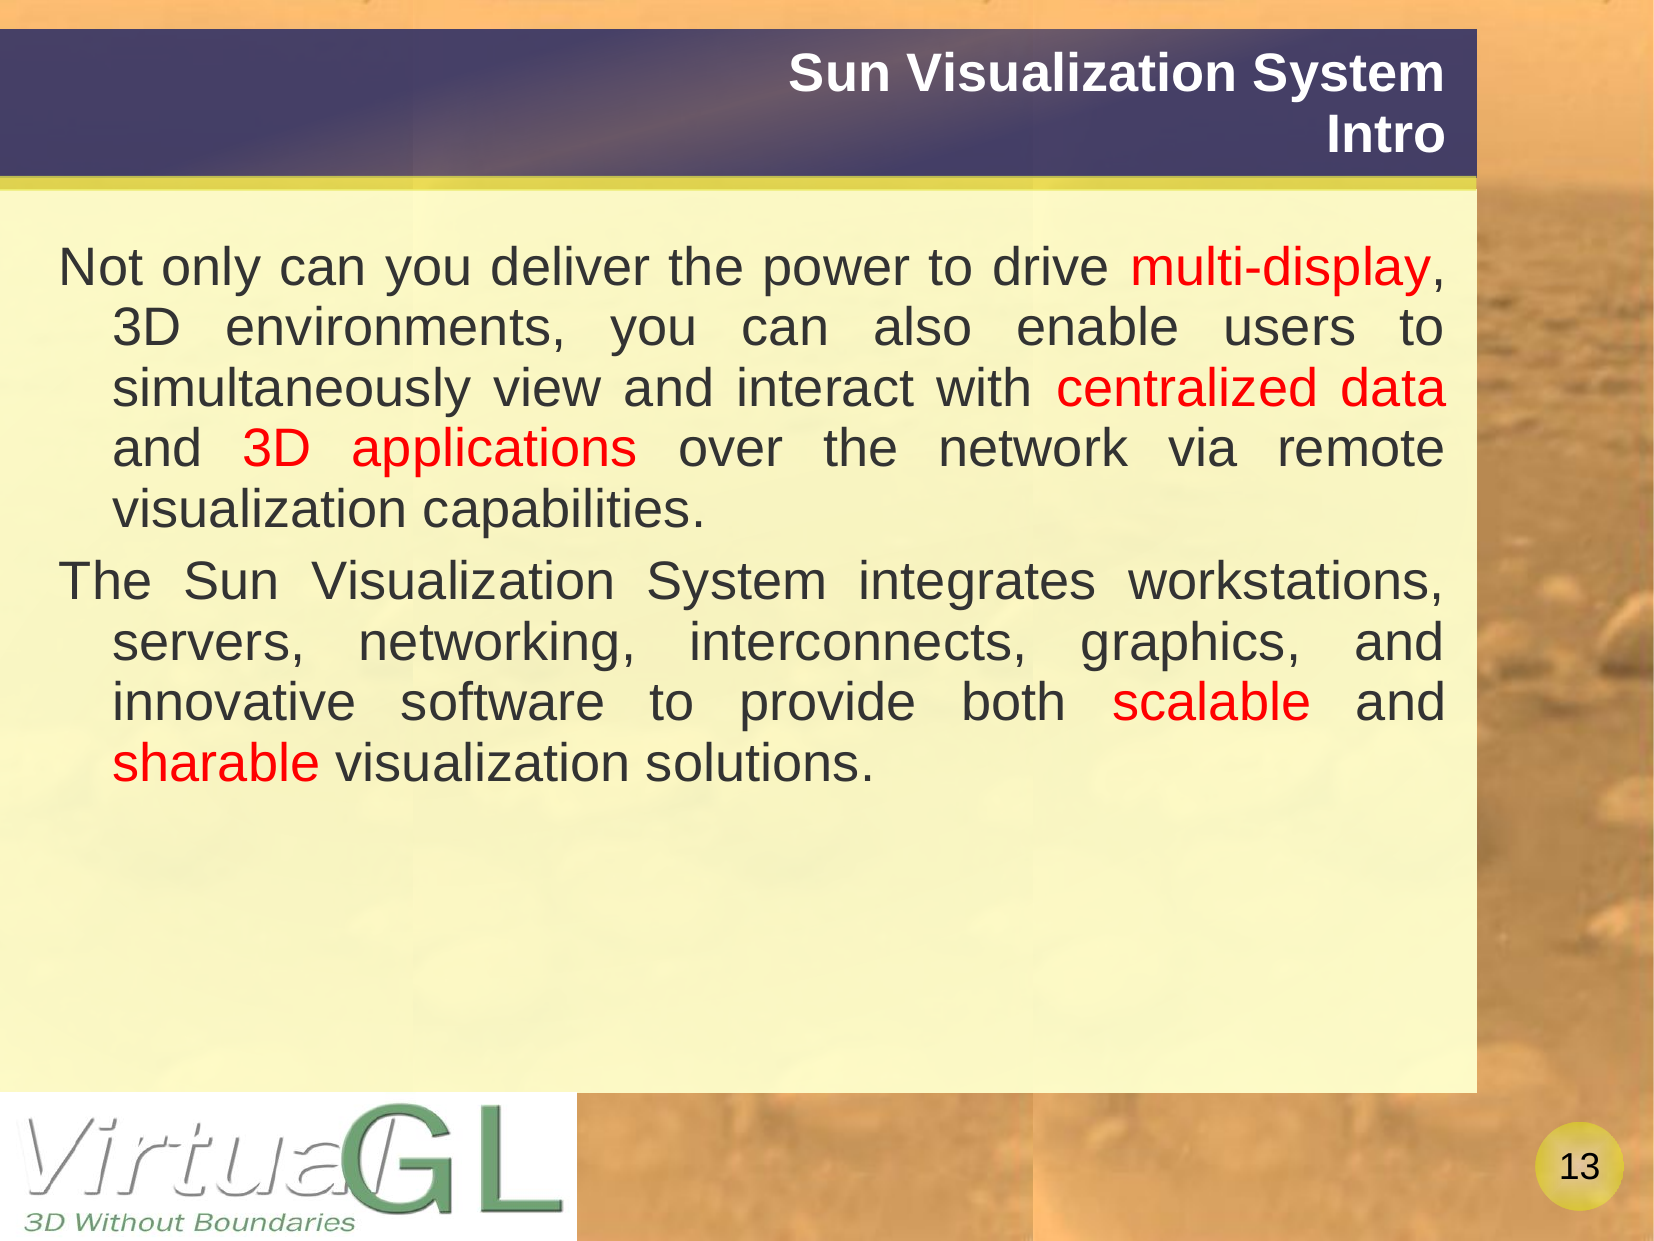

# Sun Visualization System Intro
Not only can you deliver the power to drive multi-display, 3D environments, you can also enable users to simultaneously view and interact with centralized data and 3D applications over the network via remote visualization capabilities.
The Sun Visualization System integrates workstations, servers, networking, interconnects, graphics, and innovative software to provide both scalable and sharable visualization solutions.